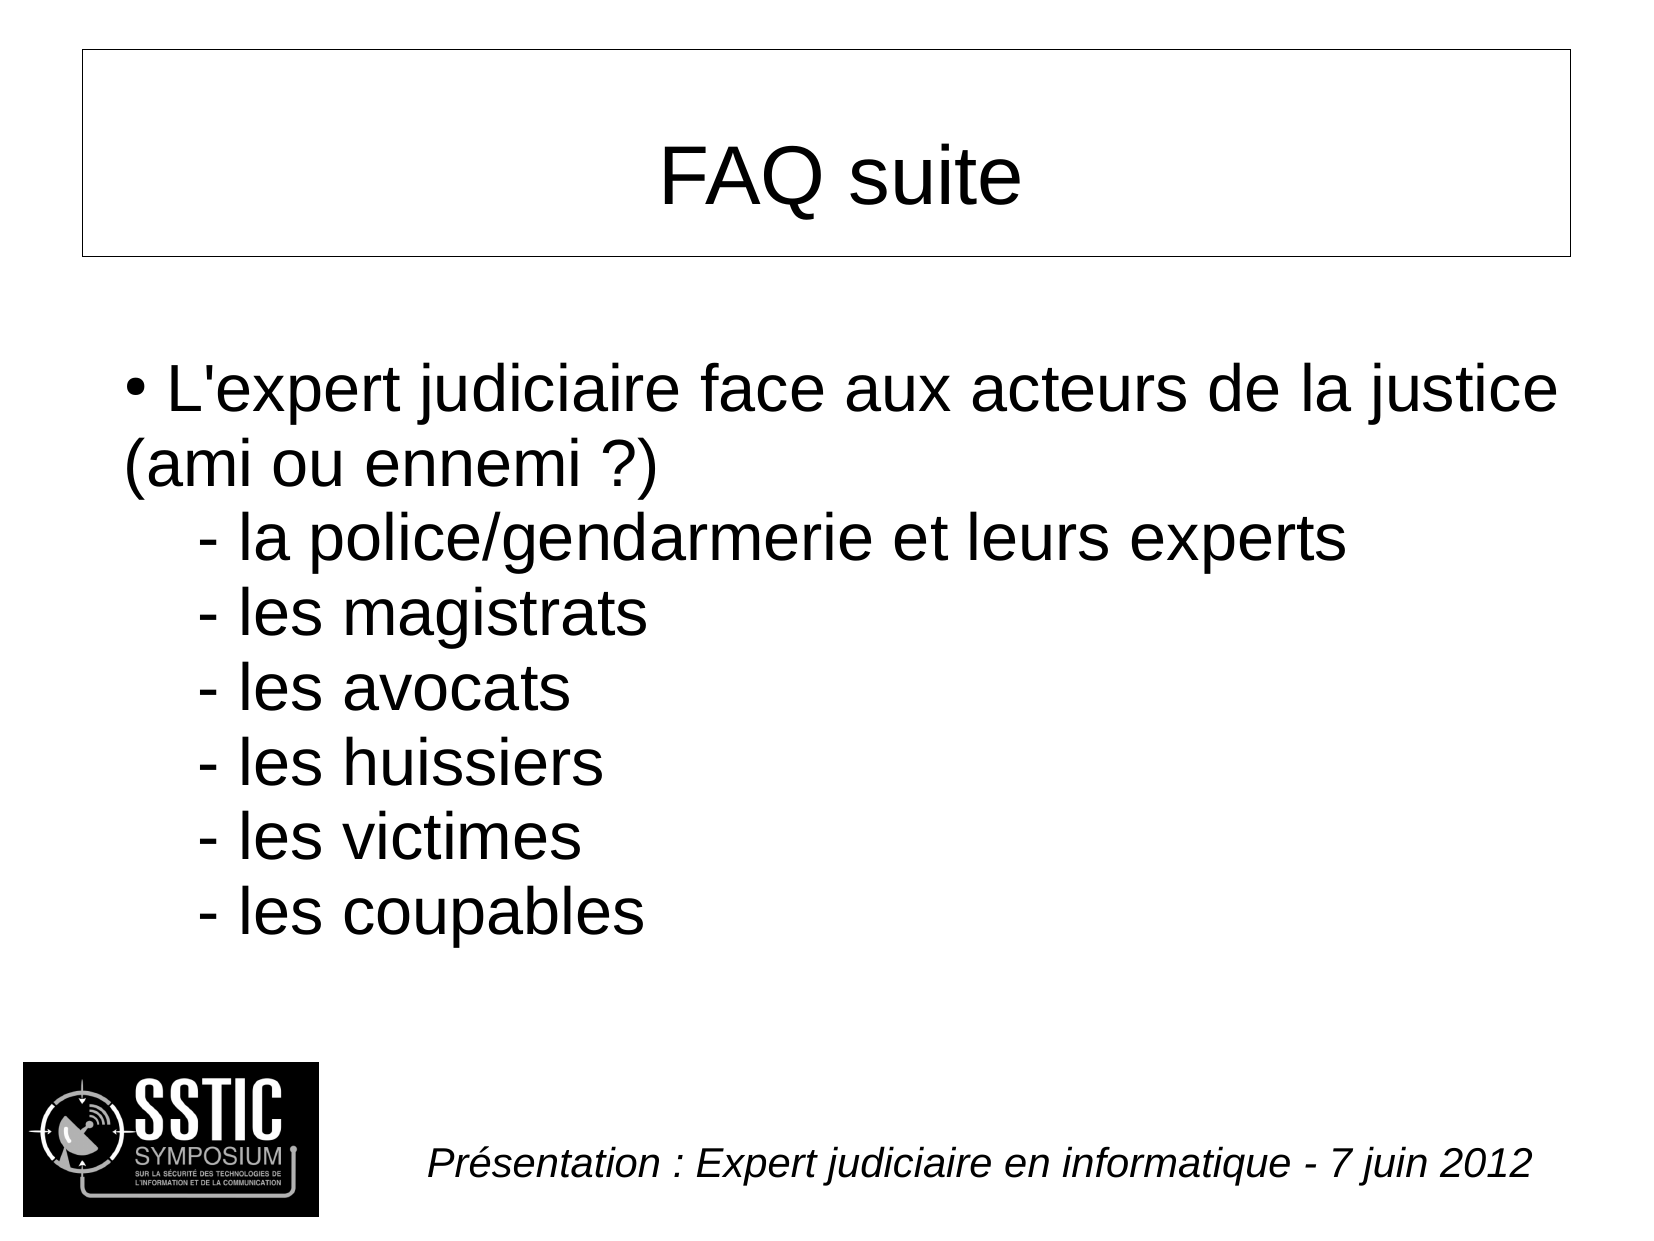

# FAQ suite
 L'expert judiciaire face aux acteurs de la justice (ami ou ennemi ?)
	- la police/gendarmerie et leurs experts
	- les magistrats
	- les avocats
	- les huissiers
	- les victimes
	- les coupables
Présentation : Expert judiciaire en informatique - 7 juin 2012